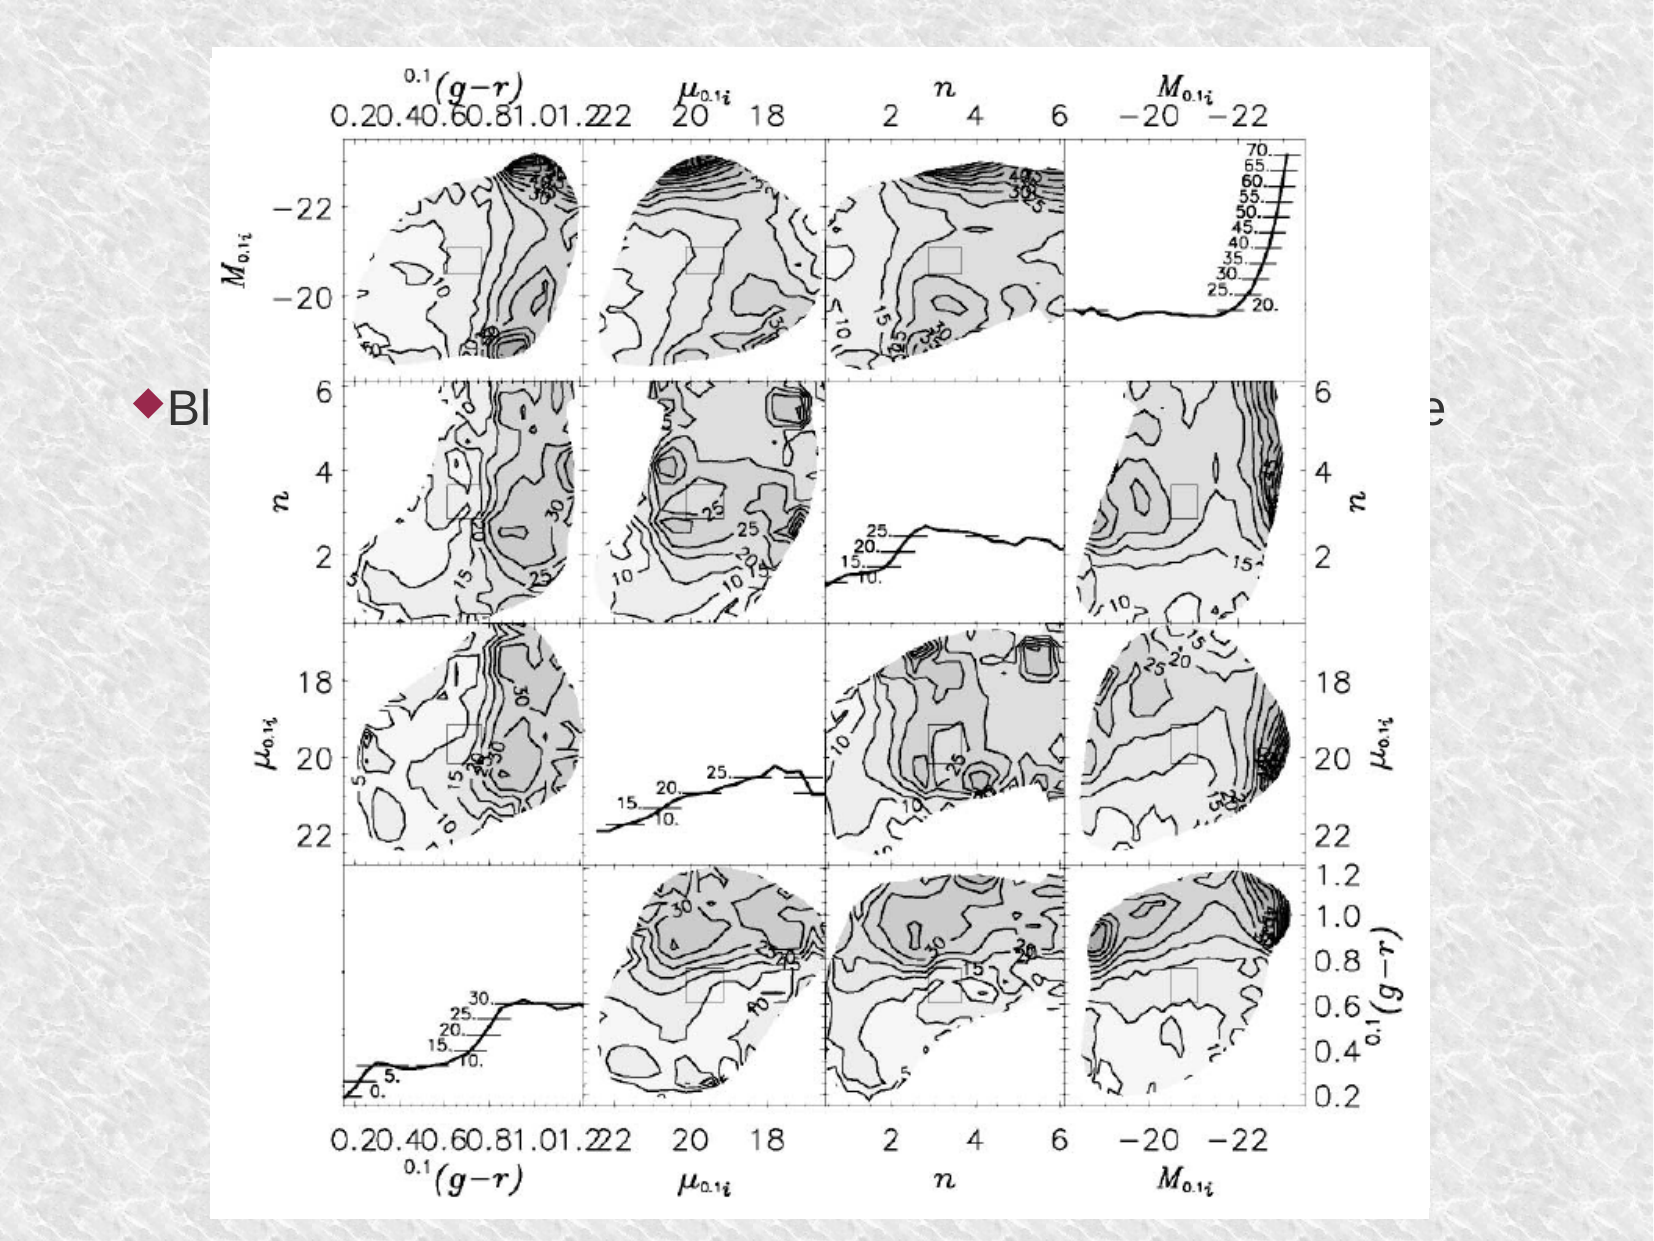

# Dado un conjunto de propiedades y entornos, cómo saber qué importa?
Blanton et al. 2005: qué propiedad de una galaxia predice mejor el entorno en el que esta?